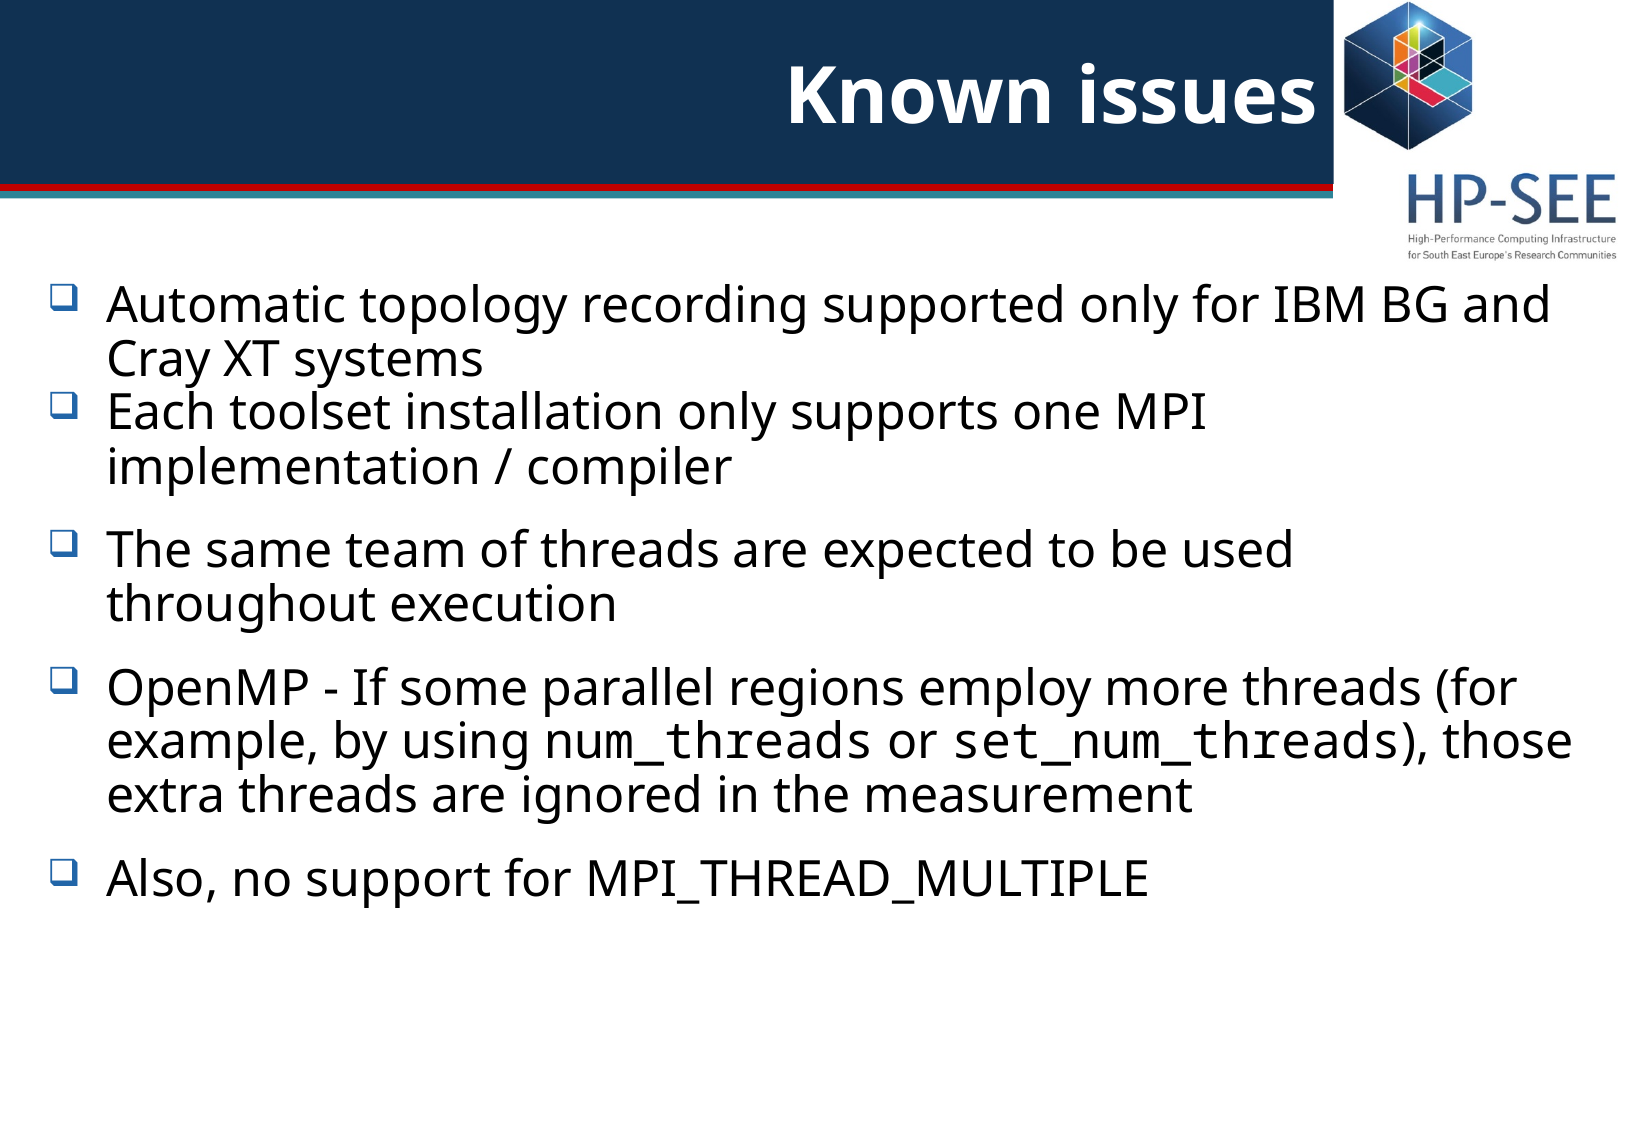

# Known issues
Automatic topology recording supported only for IBM BG and Cray XT systems
Each toolset installation only supports one MPI implementation / compiler
The same team of threads are expected to be used throughout execution
OpenMP - If some parallel regions employ more threads (for example, by using num_threads or set_num_threads), those extra threads are ignored in the measurement
Also, no support for MPI_THREAD_MULTIPLE